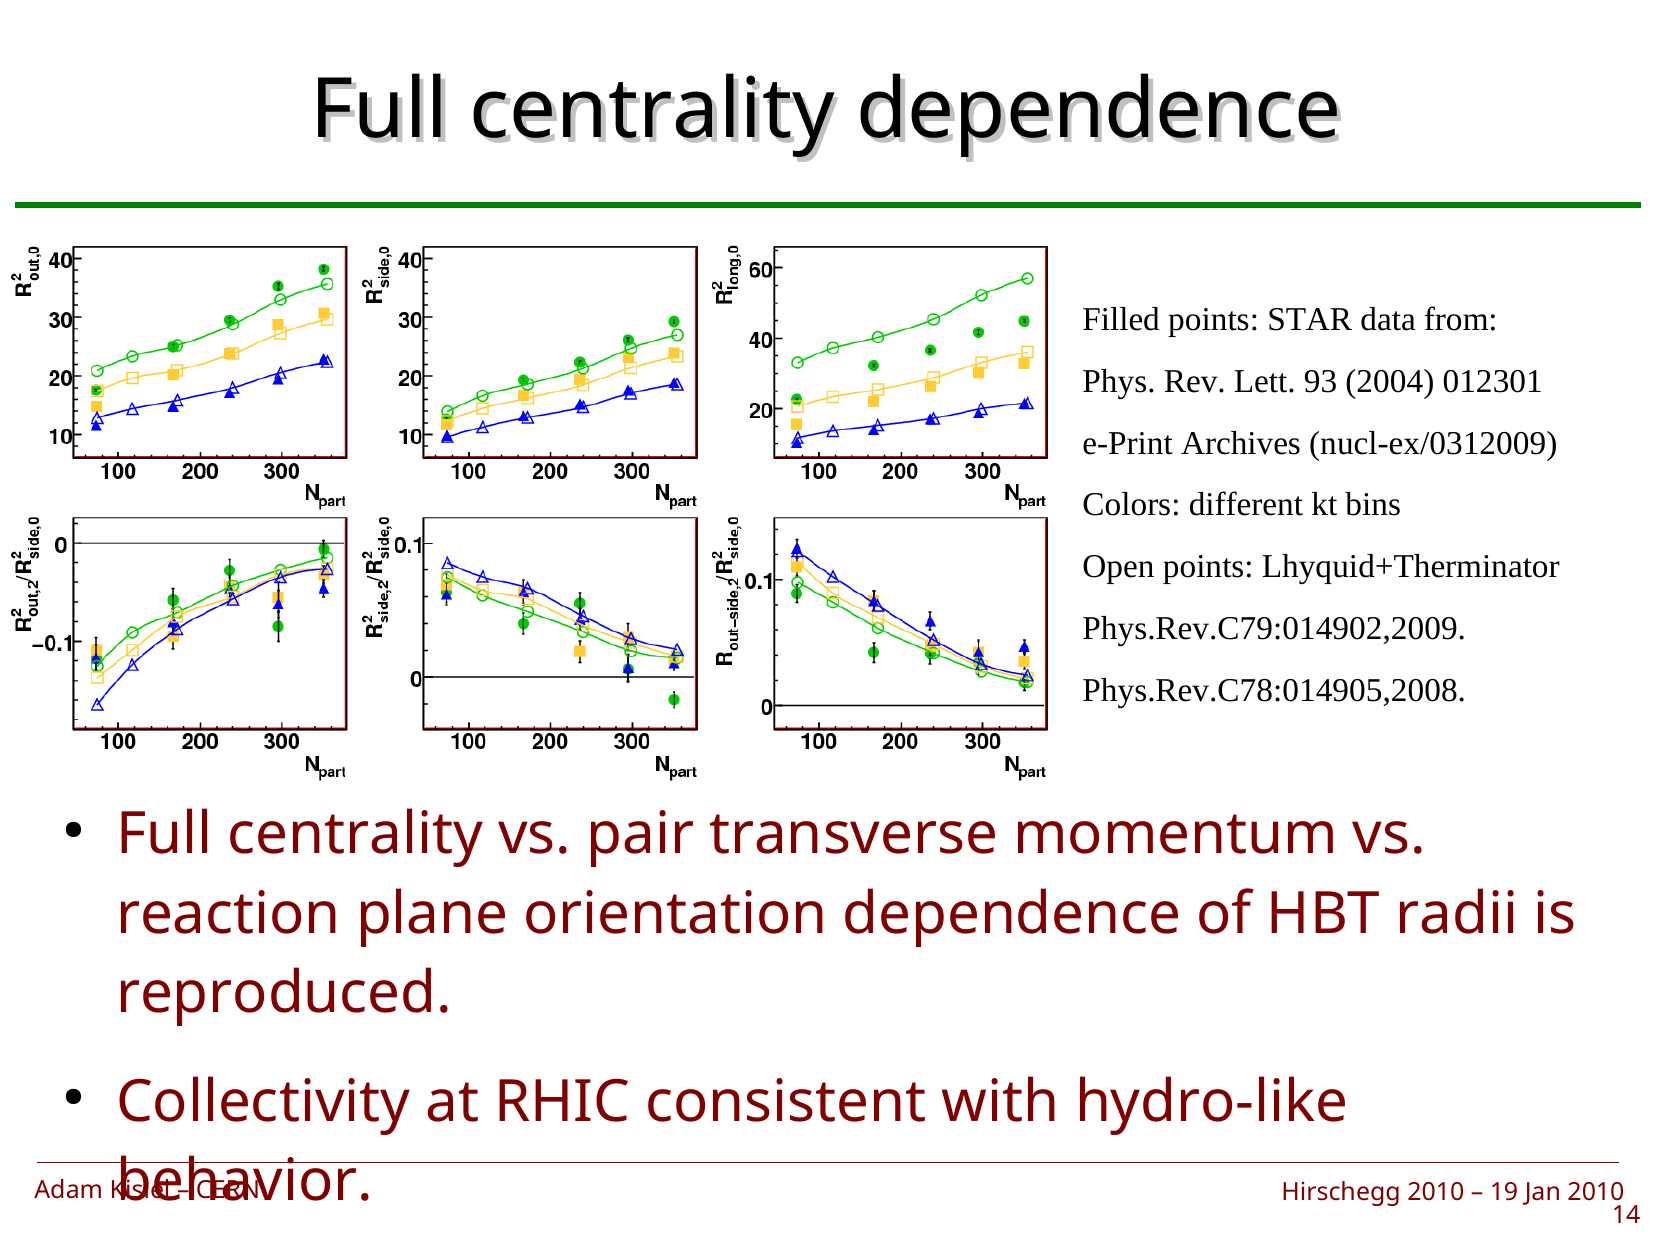

# Full centrality dependence
Filled points: STAR data from:
Phys. Rev. Lett. 93 (2004) 012301
e-Print Archives (nucl-ex/0312009)
Colors: different kt bins
Open points: Lhyquid+Therminator
Phys.Rev.C79:014902,2009.
Phys.Rev.C78:014905,2008.
Full centrality vs. pair transverse momentum vs. reaction plane orientation dependence of HBT radii is reproduced.
Collectivity at RHIC consistent with hydro-like behavior.
But is it unique?